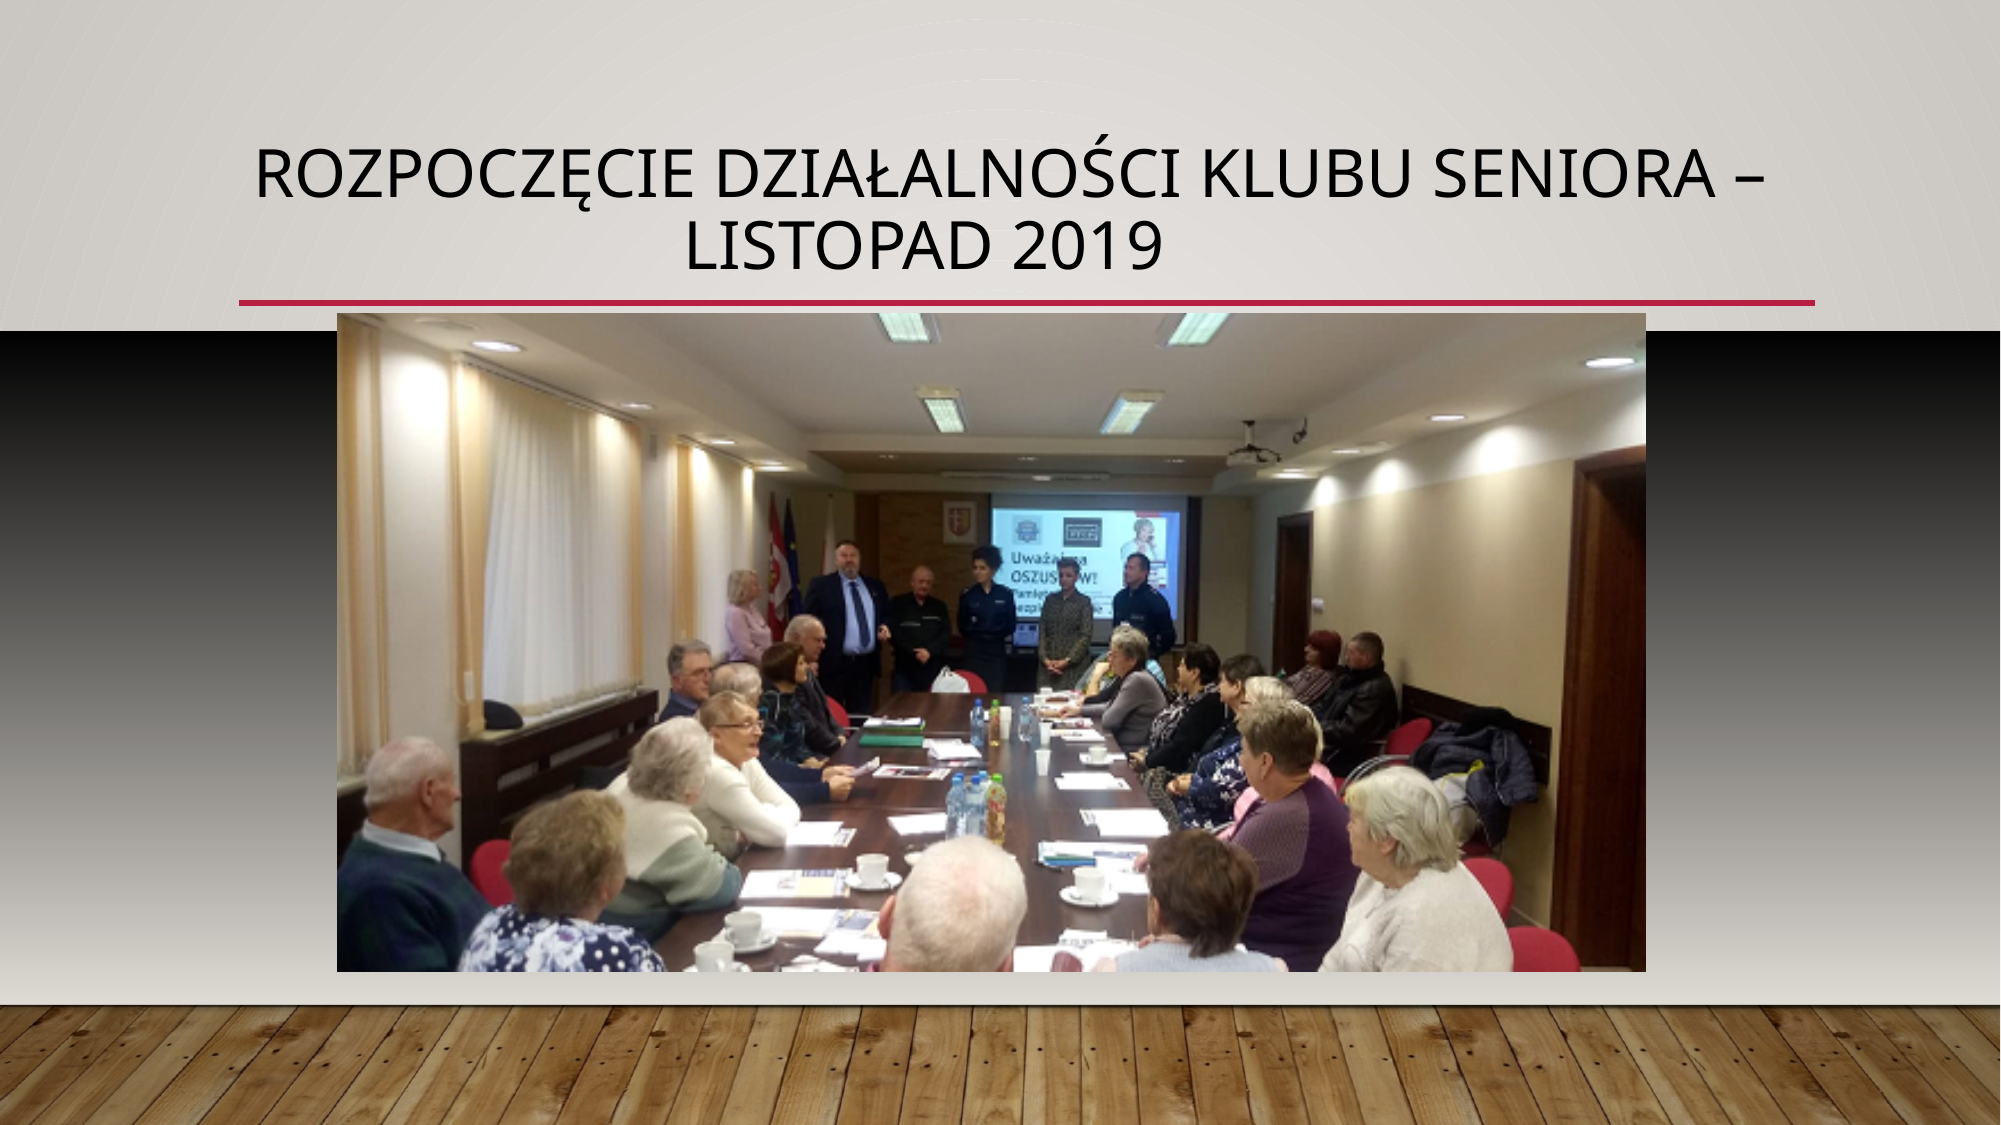

# rozpoczęciE działalności Klubu Seniora –                           listopad 2019